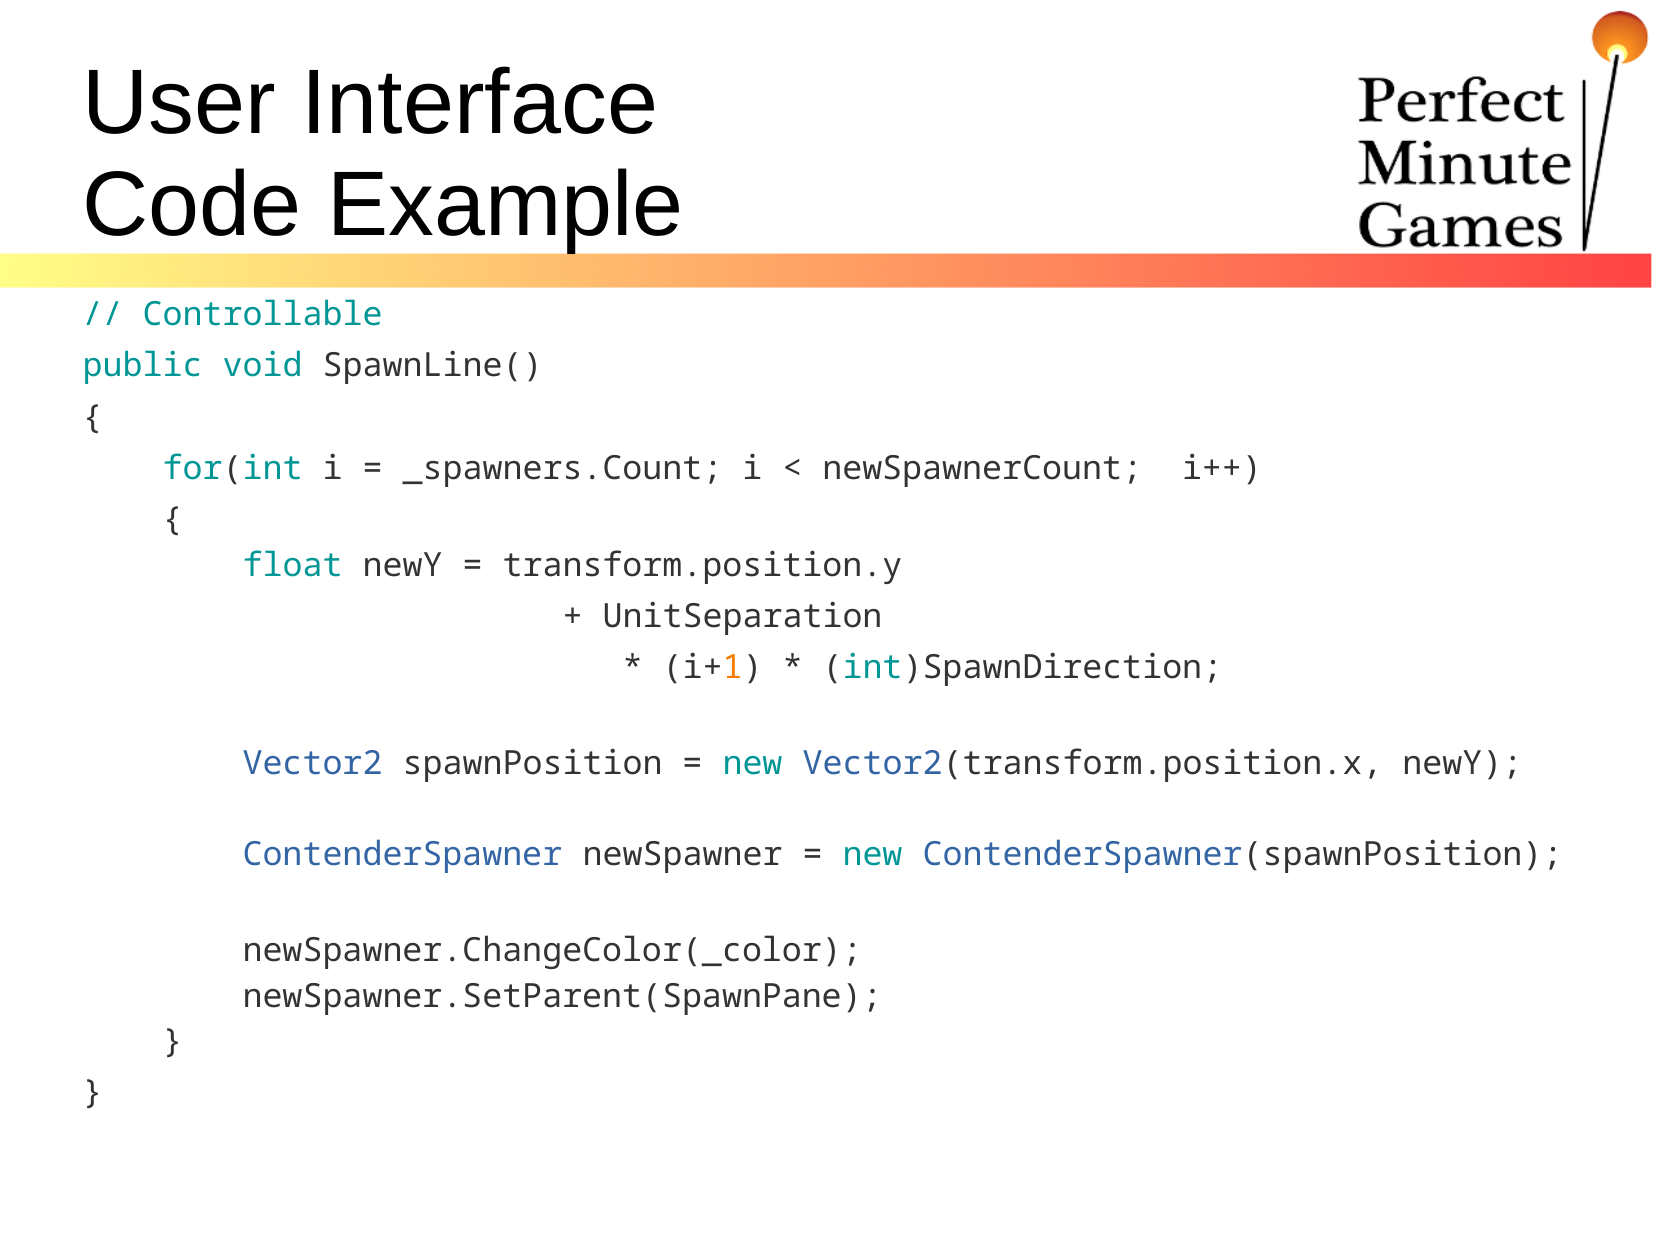

# User Interface Code Example
// Controllable
public void SpawnLine()
{
 for(int i = _spawners.Count; i < newSpawnerCount; i++)
 {
 float newY = transform.position.y
 + UnitSeparation
 * (i+1) * (int)SpawnDirection;
 Vector2 spawnPosition = new Vector2(transform.position.x, newY);
 ContenderSpawner newSpawner = new ContenderSpawner(spawnPosition);
 newSpawner.ChangeColor(_color);
 newSpawner.SetParent(SpawnPane);
 }
}